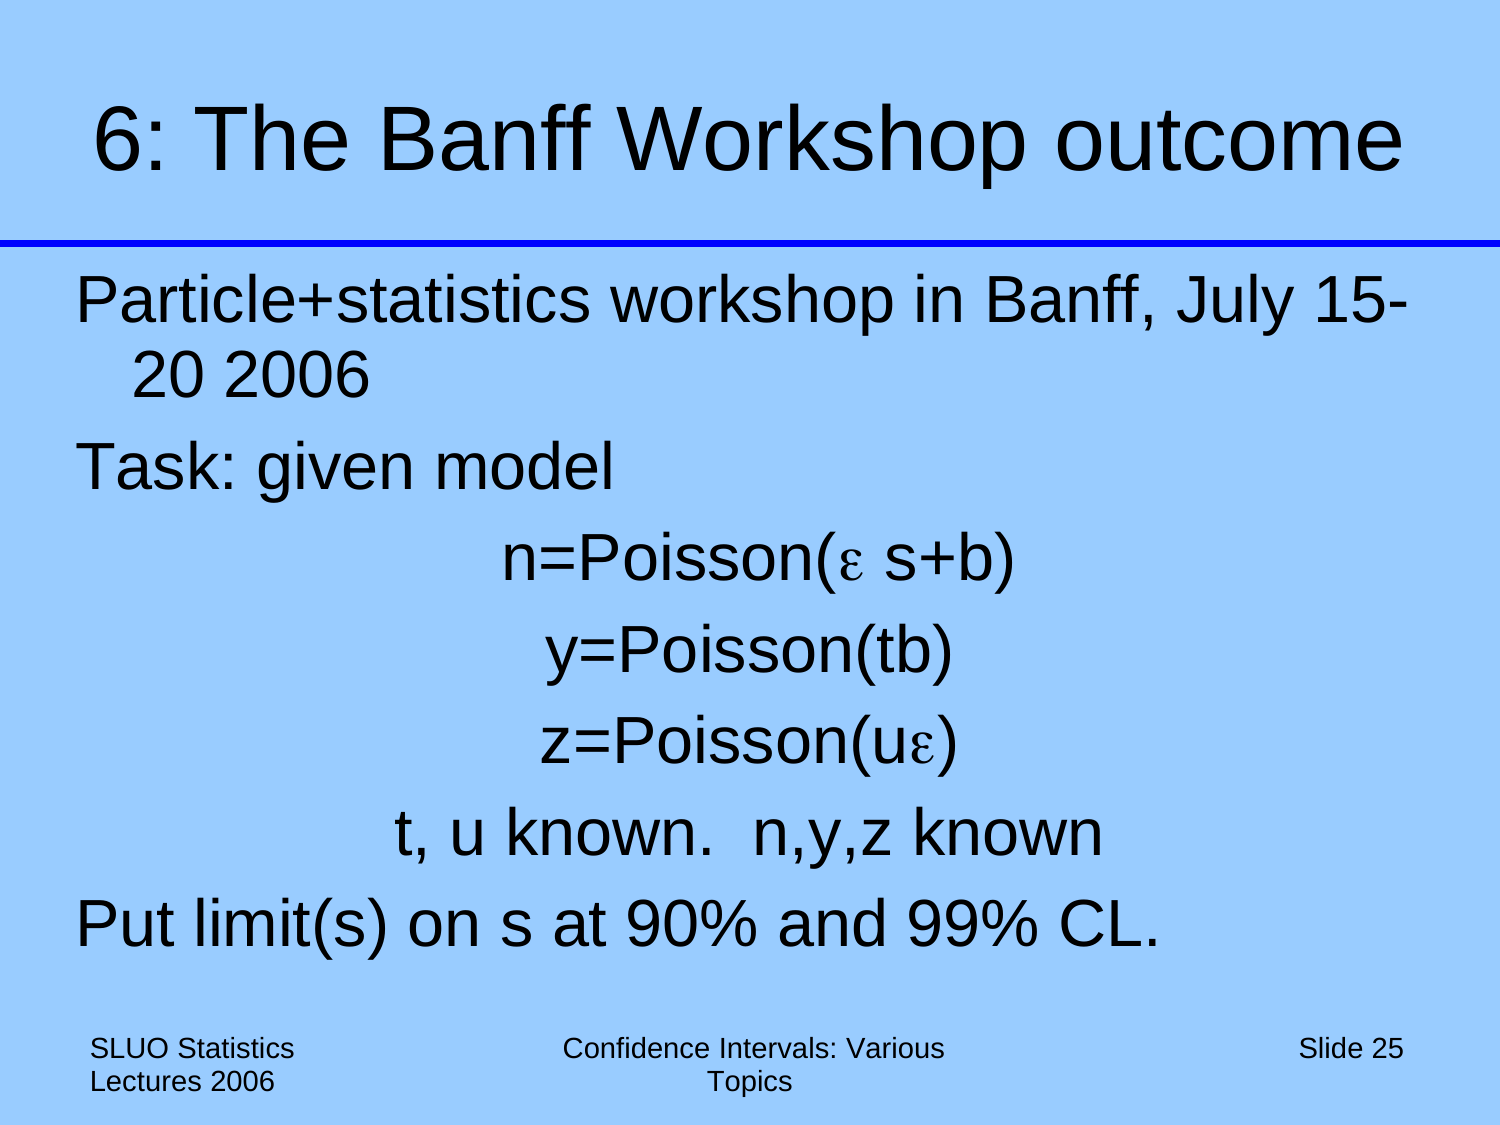

# 6: The Banff Workshop outcome
Particle+statistics workshop in Banff, July 15-20 2006
Task: given model
 n=Poisson( s+b)
y=Poisson(tb)
z=Poisson(u)
t, u known. n,y,z known
Put limit(s) on s at 90% and 99% CL.
25